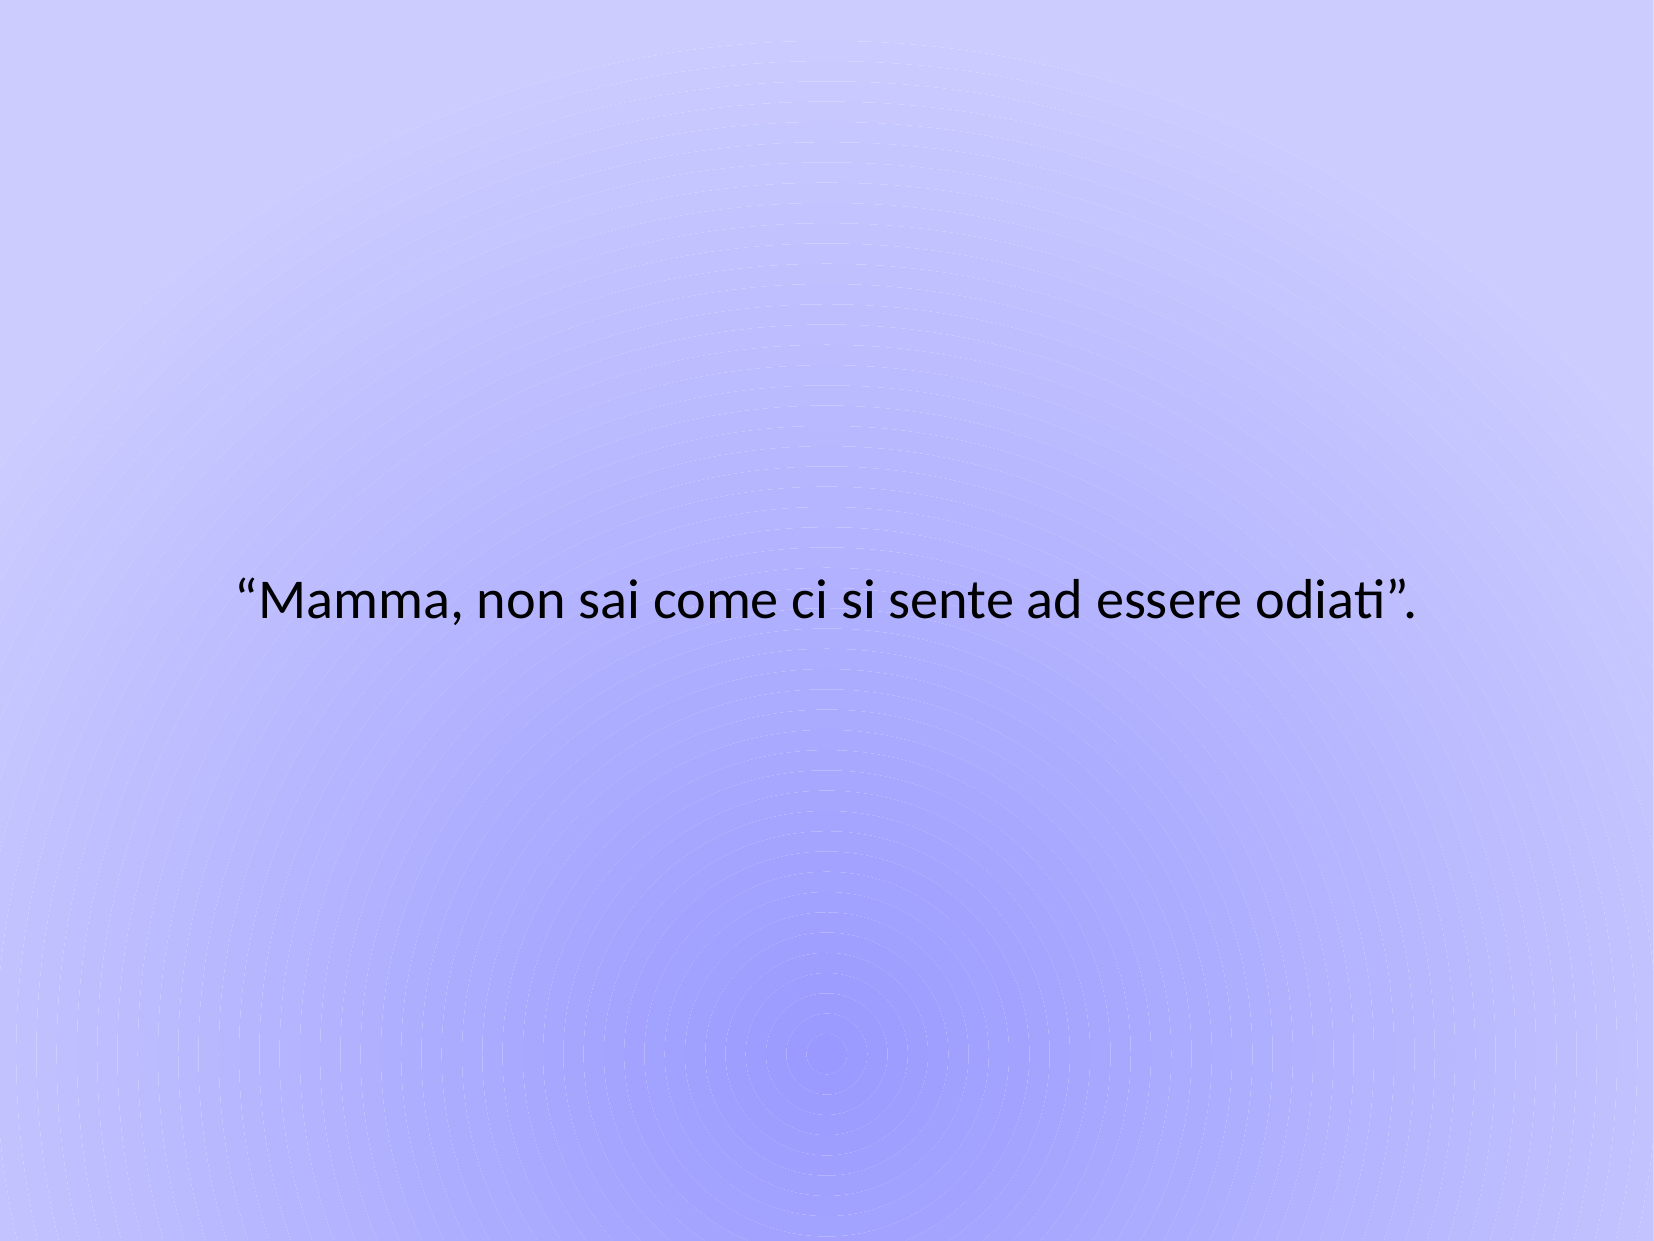

# “Mamma, non sai come ci si sente ad essere odiati”.